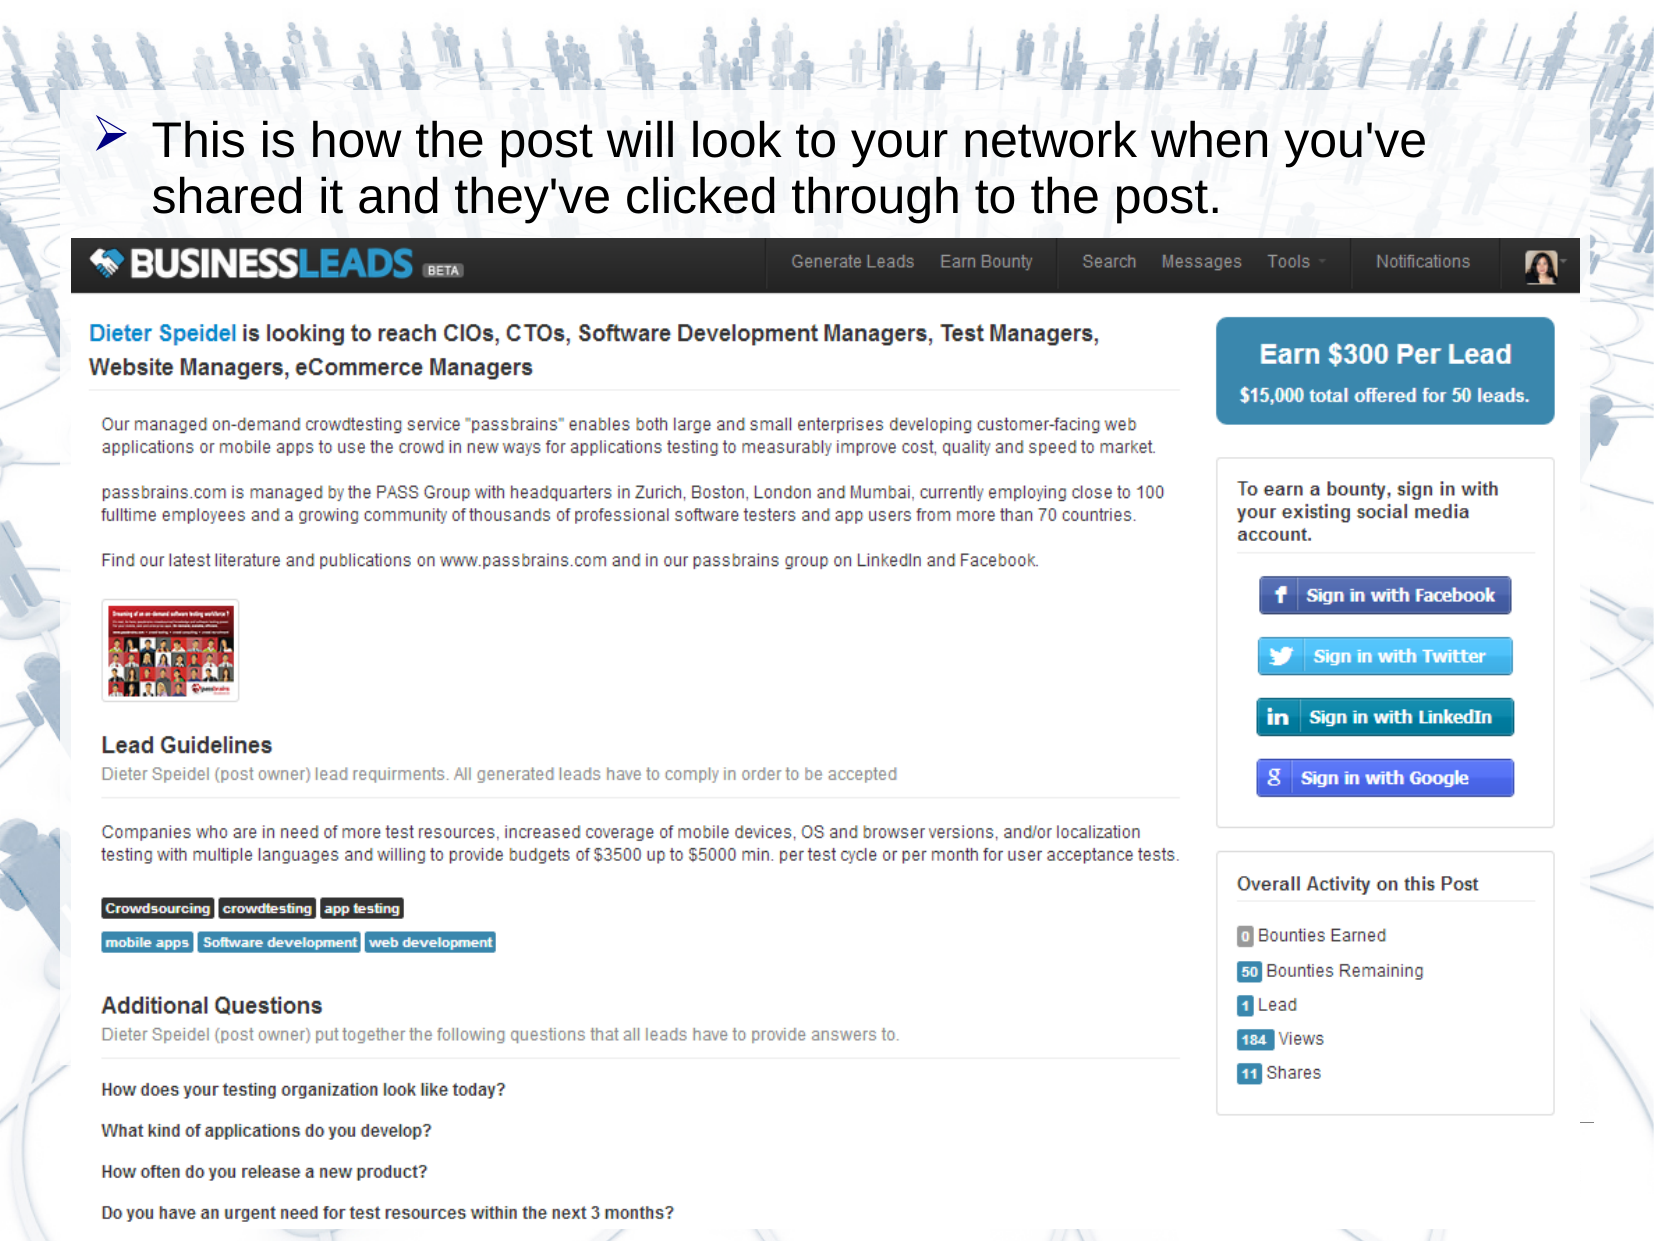

# This is how the post will look to your network when you've shared it and they've clicked through to the post.